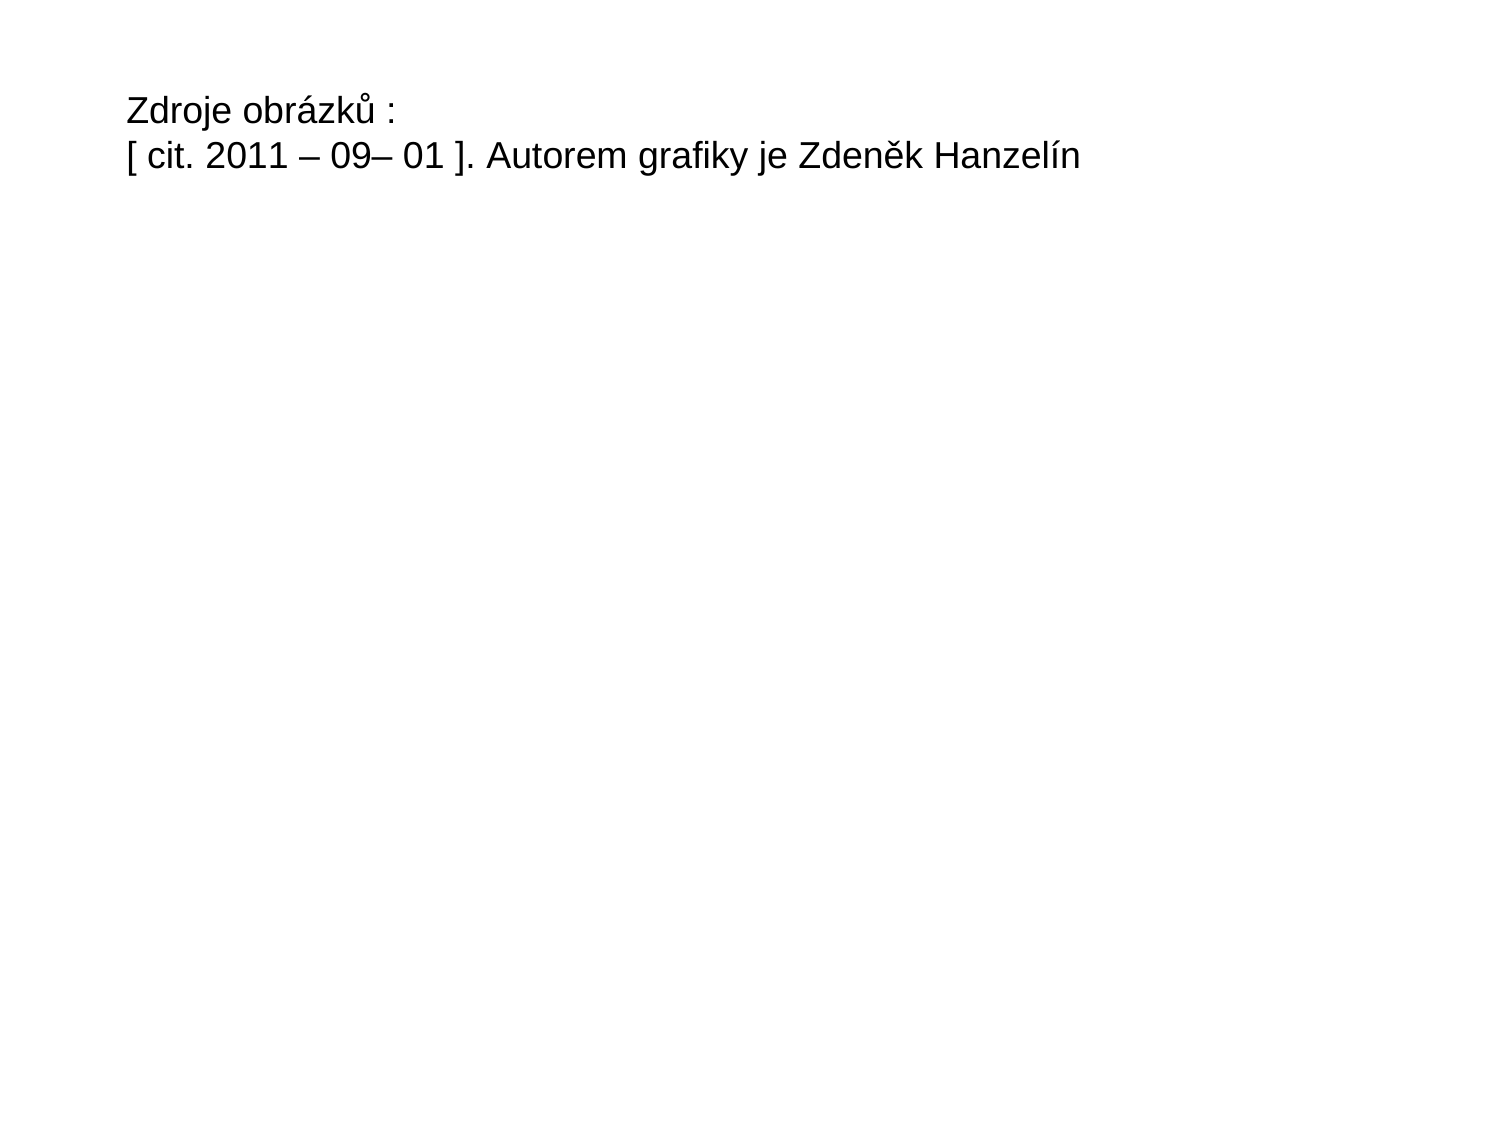

Zdroje obrázků :
[ cit. 2011 – 09– 01 ]. Autorem grafiky je Zdeněk Hanzelín